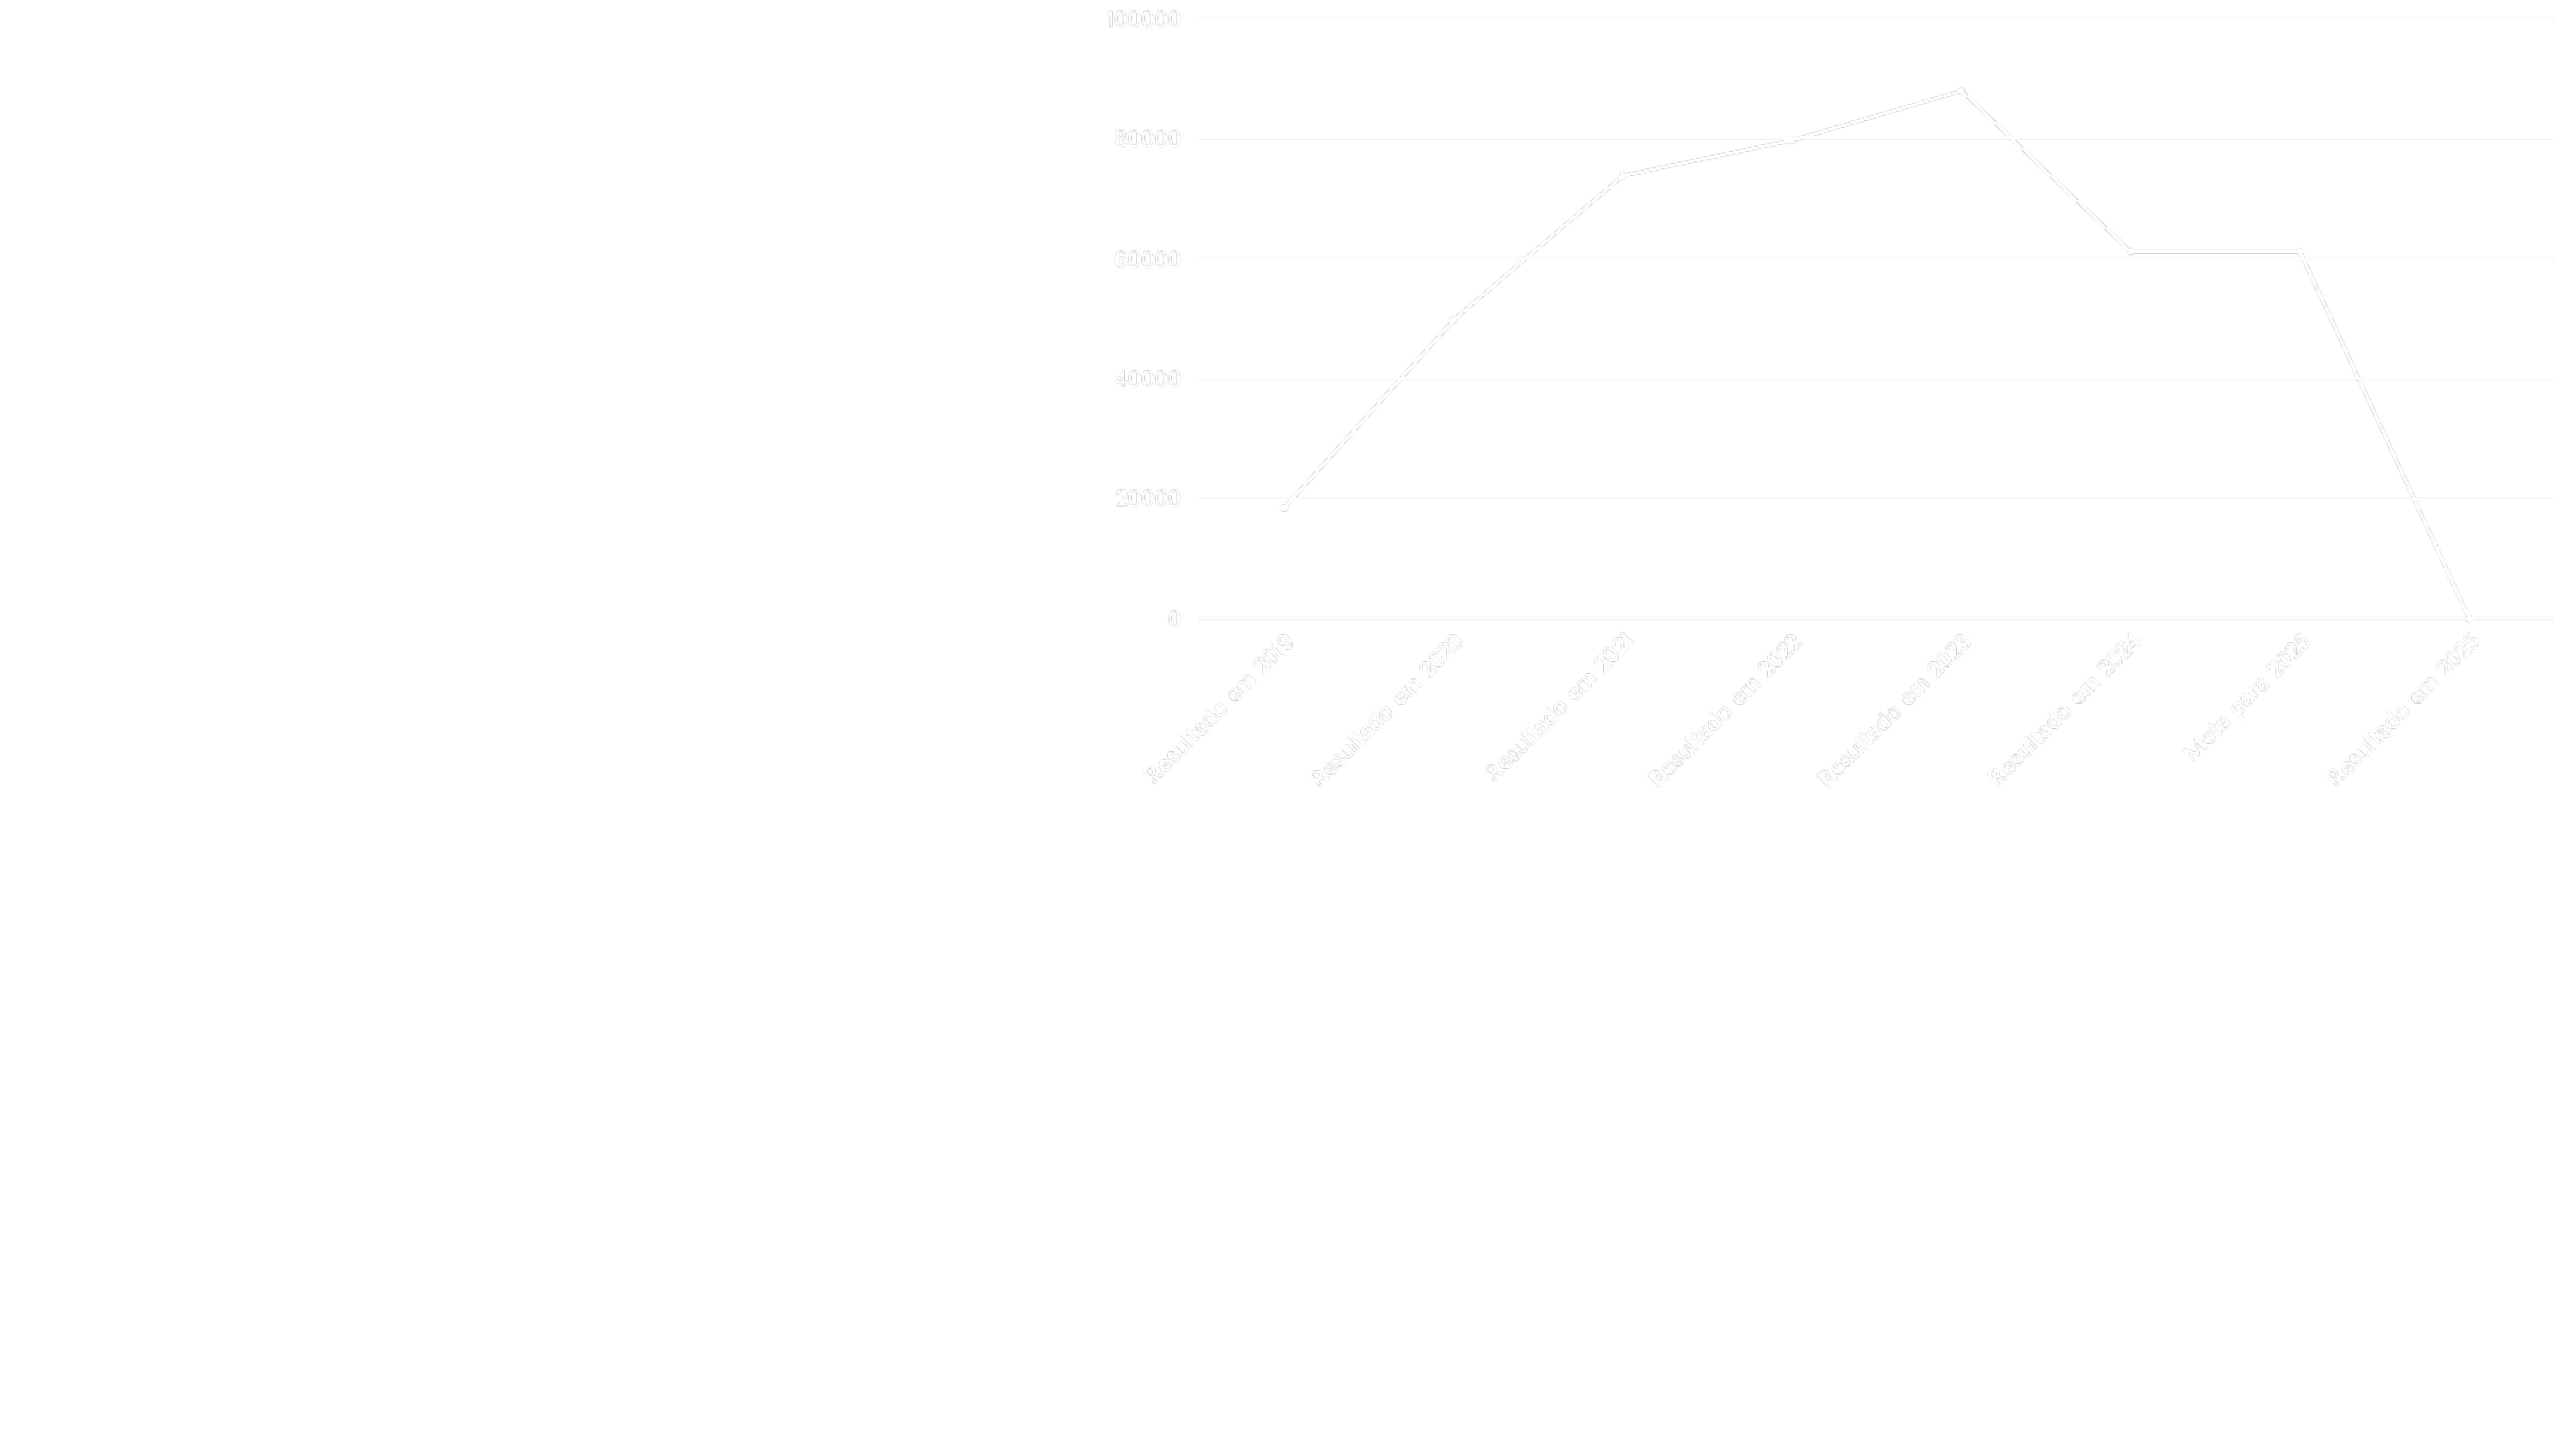

Indicador - Gasto com Manutenção de Veículos – GMV
Unidade de medida: Reais (R$).
Definição da Meta Manter o valor do gasto com manutenção da frota do TRT19 no ano de 2024.
Resultado 2019 - 18.449,86
Resultado 2020 - 49.786,49
Resultado 2021 - 73.801,85
Resultado 2022 - 79.698,09
Resultado 2023 - 87.949,92
Resultado em 2024 - 61.127,96
Meta para 2025 - 61.127,96
Resultado em 2025 - 0